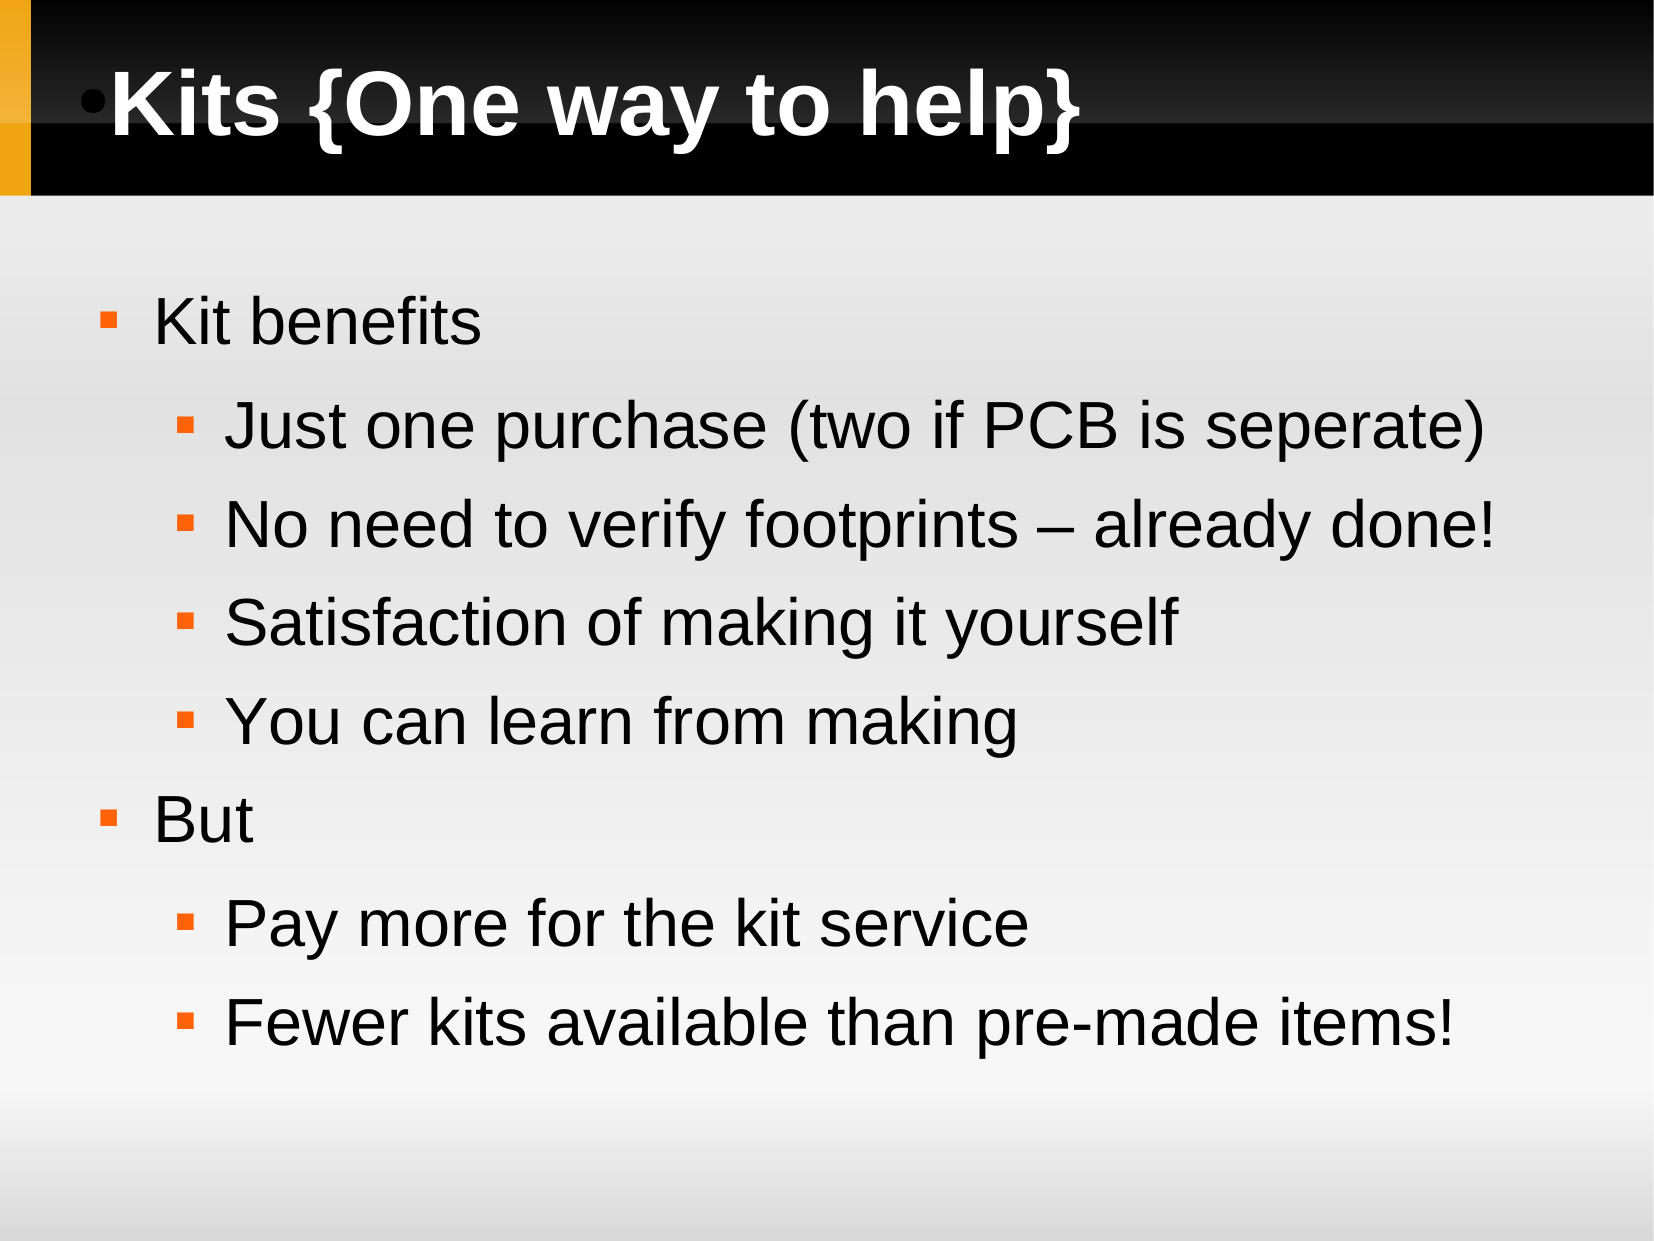

# Kits {One way to help}
Kit benefits
Just one purchase (two if PCB is seperate)
No need to verify footprints – already done!
Satisfaction of making it yourself
You can learn from making
But
Pay more for the kit service
Fewer kits available than pre-made items!